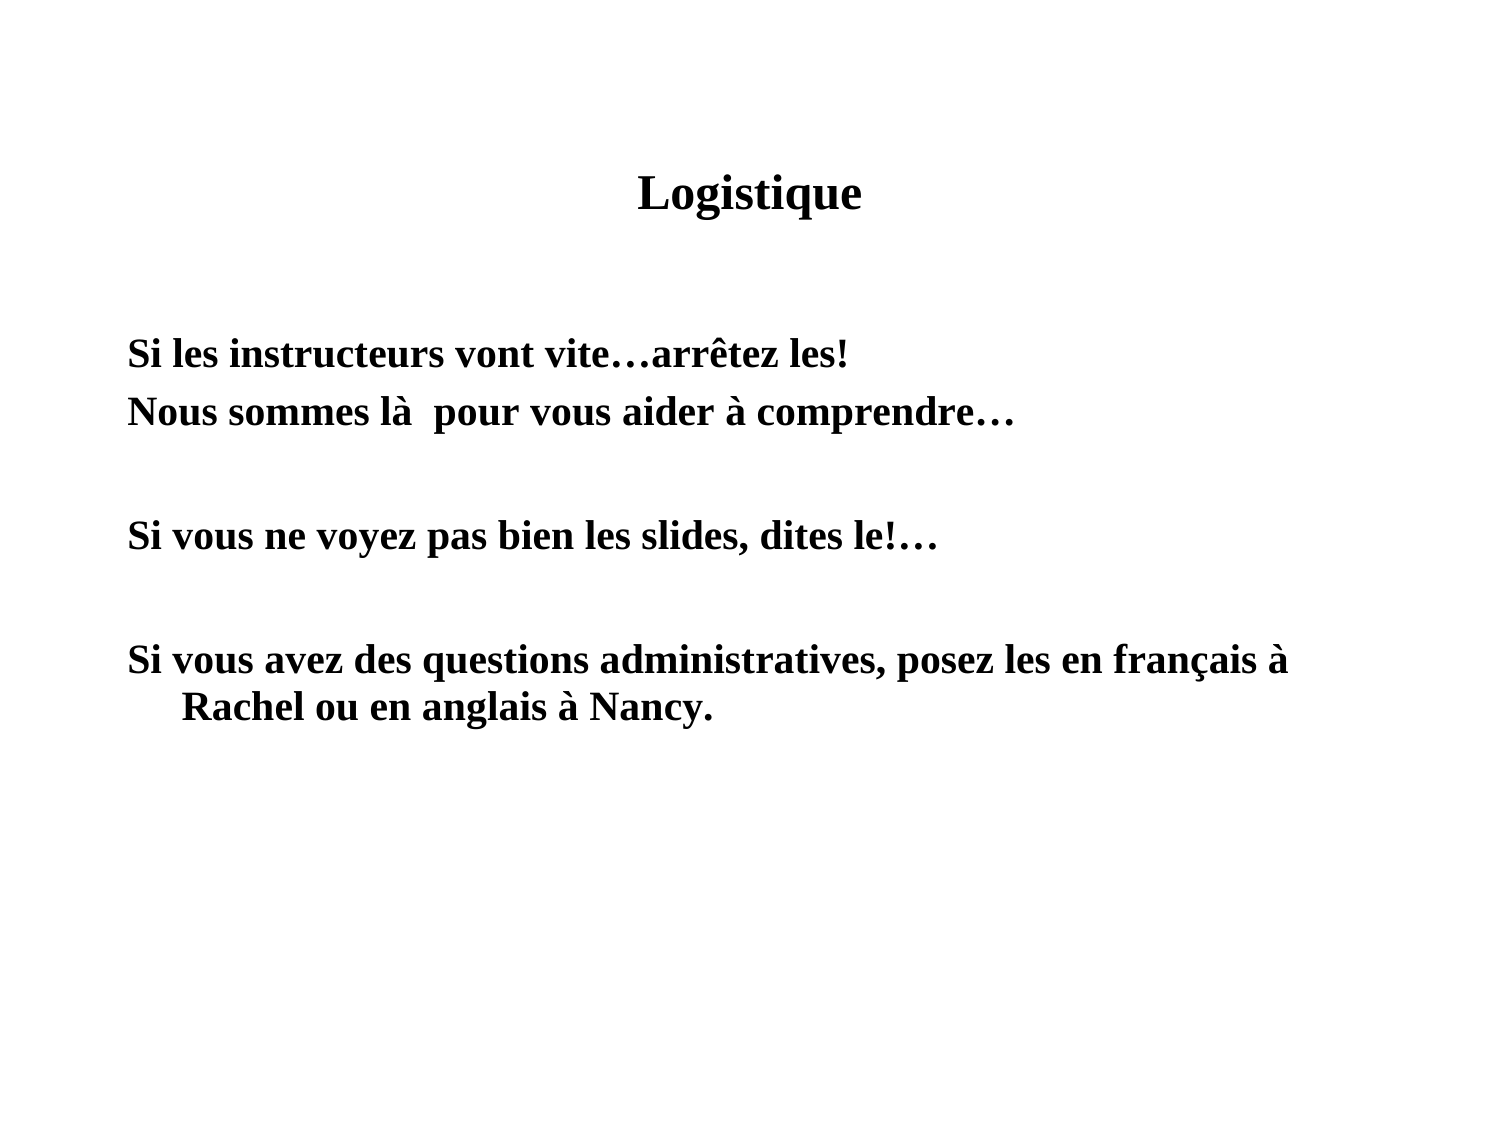

# Logistique
Si les instructeurs vont vite…arrêtez les!
Nous sommes là pour vous aider à comprendre…
Si vous ne voyez pas bien les slides, dites le!…
Si vous avez des questions administratives, posez les en français à Rachel ou en anglais à Nancy.